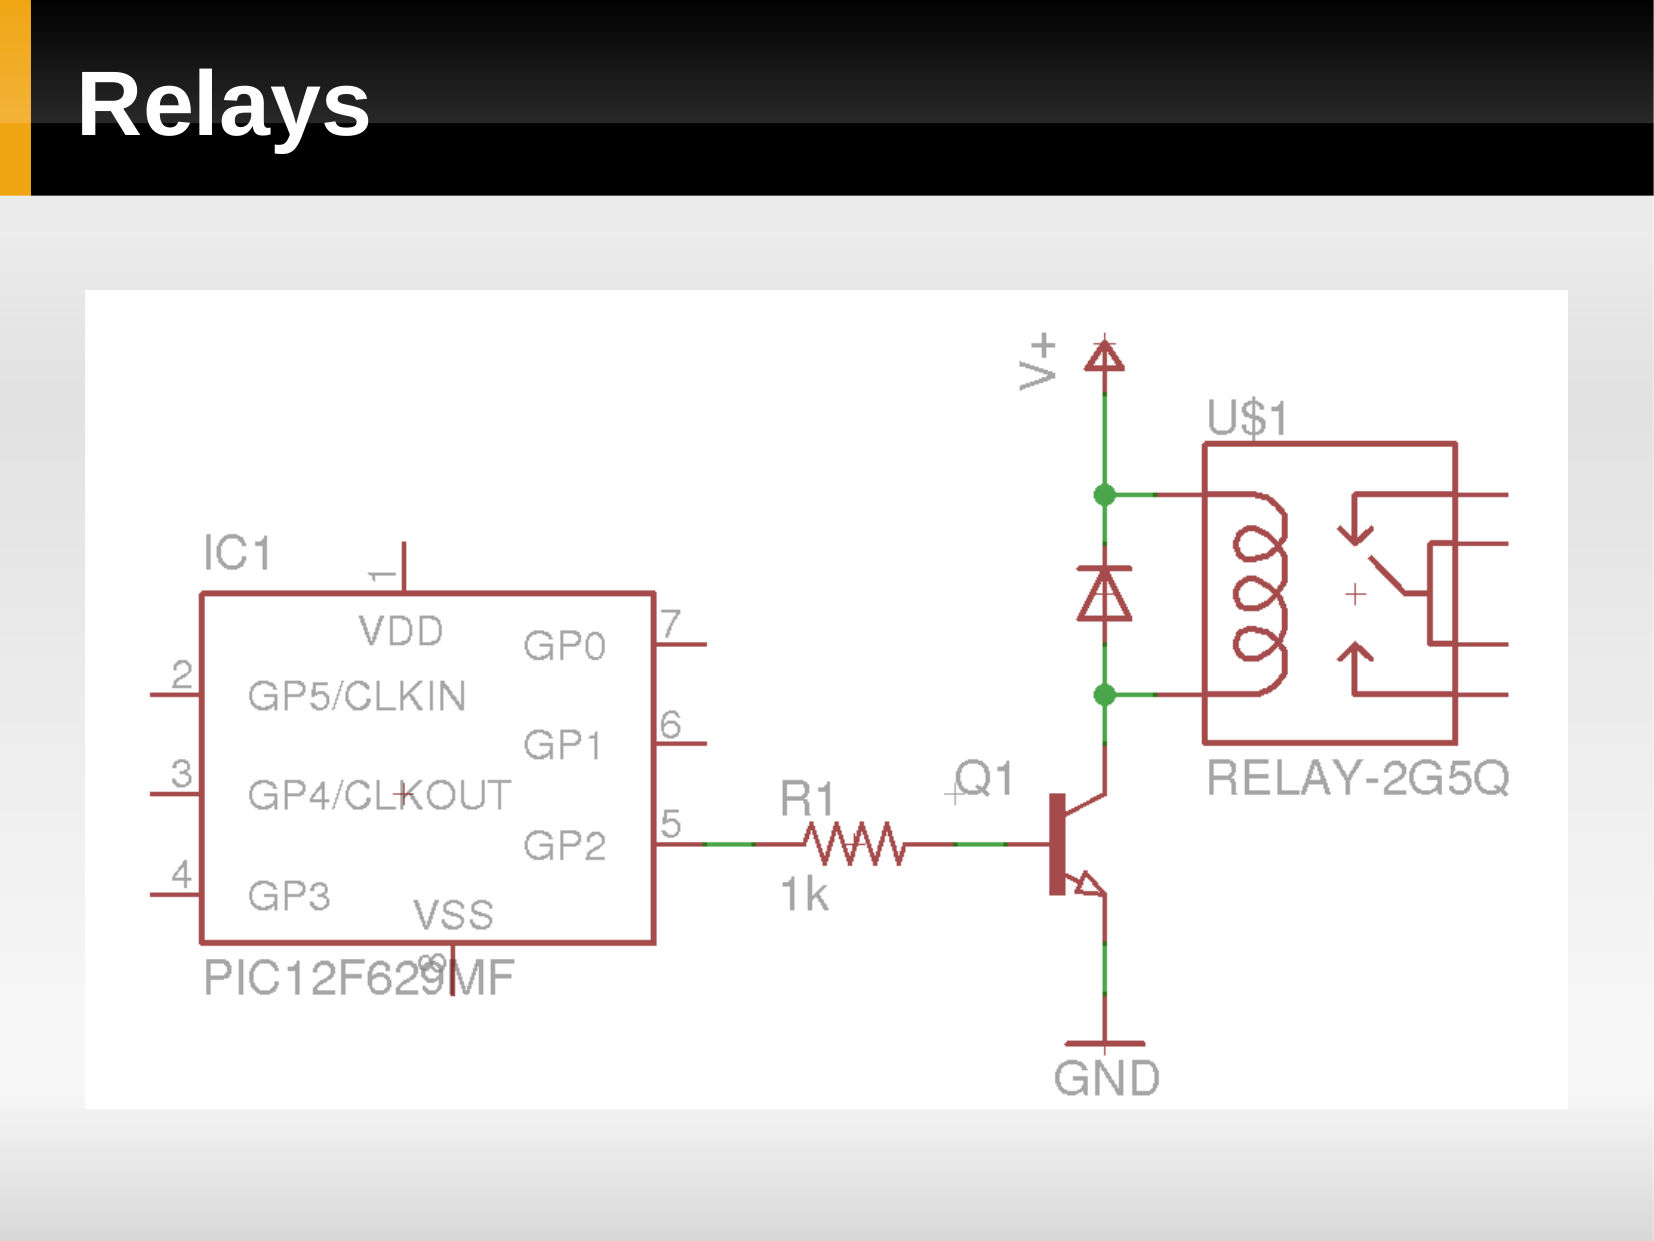

# Relays
Easy to drive (use a transistor)
Be careful of voltage spike when relay coil opens!
Reverse-biased diode helps protect against spike